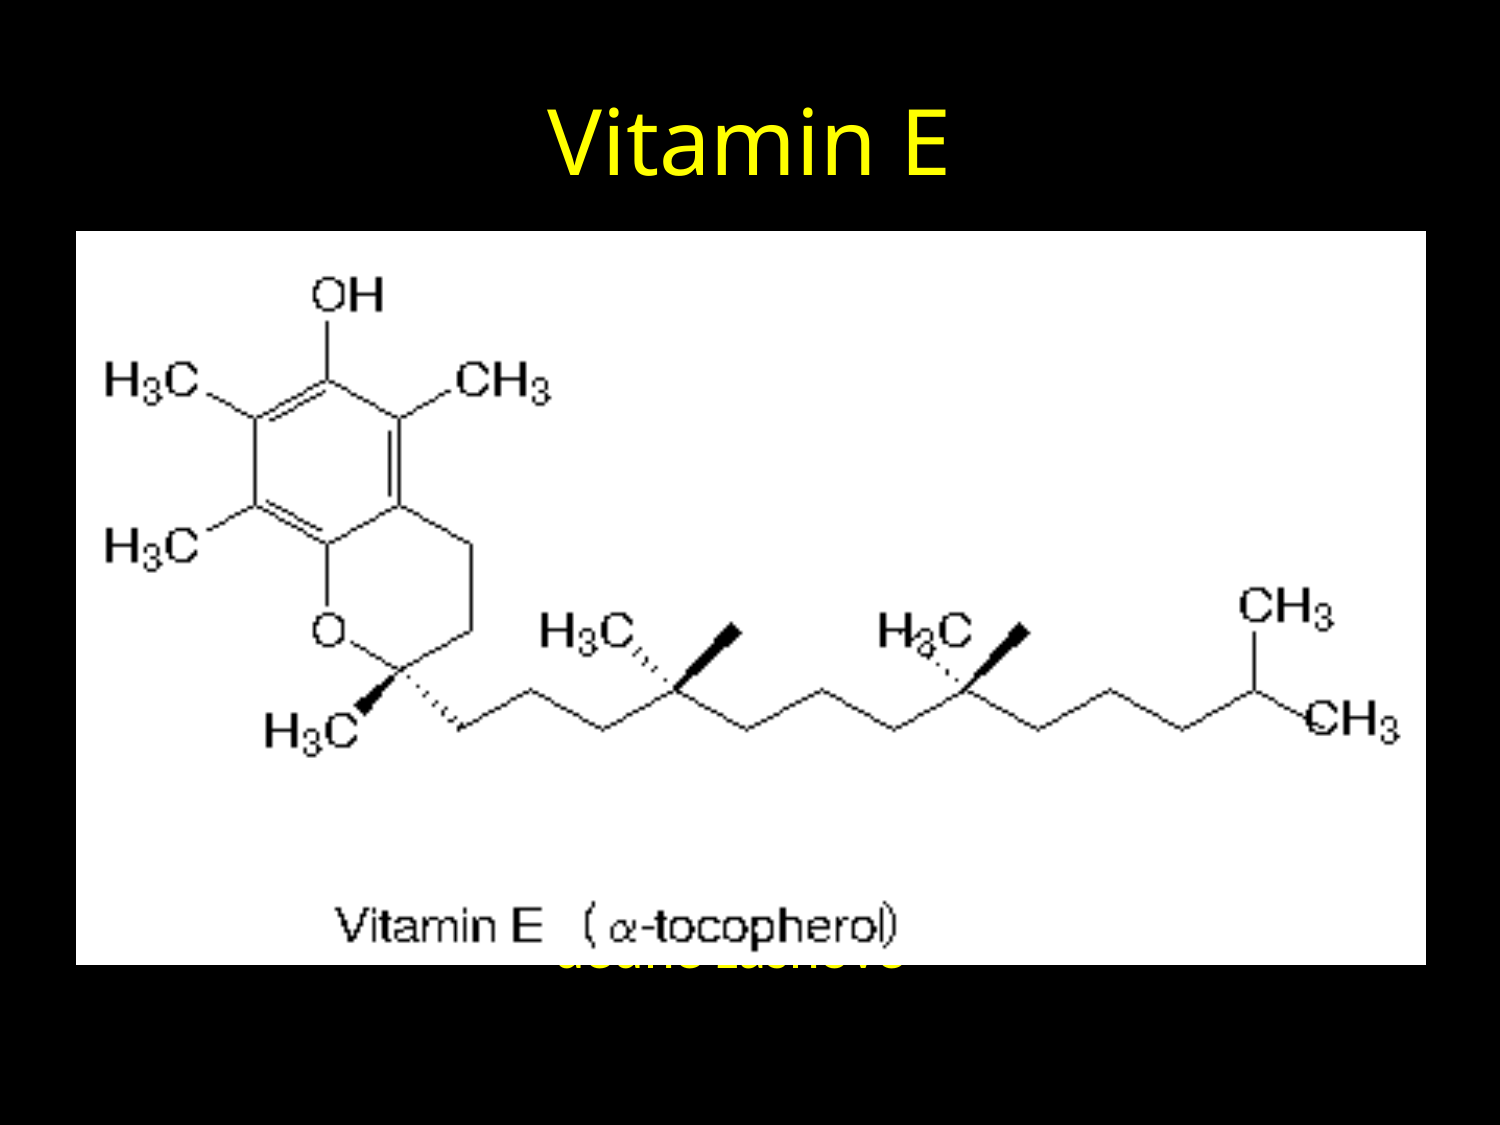

# Vitamin E
Vitamin E  (tokoferol), je topen v maščobi
Biološka vloga je da je ANTIOKSIDANT,
Varuje vse celice,ki vsebujejo maščobe, in kemične preneševalce pred prostimi radikali.
Izboljša imunski sistem
Aktivno sodeluje:
 v presnovi beljakovin,
pri nastajanju celic
dedne zasnove